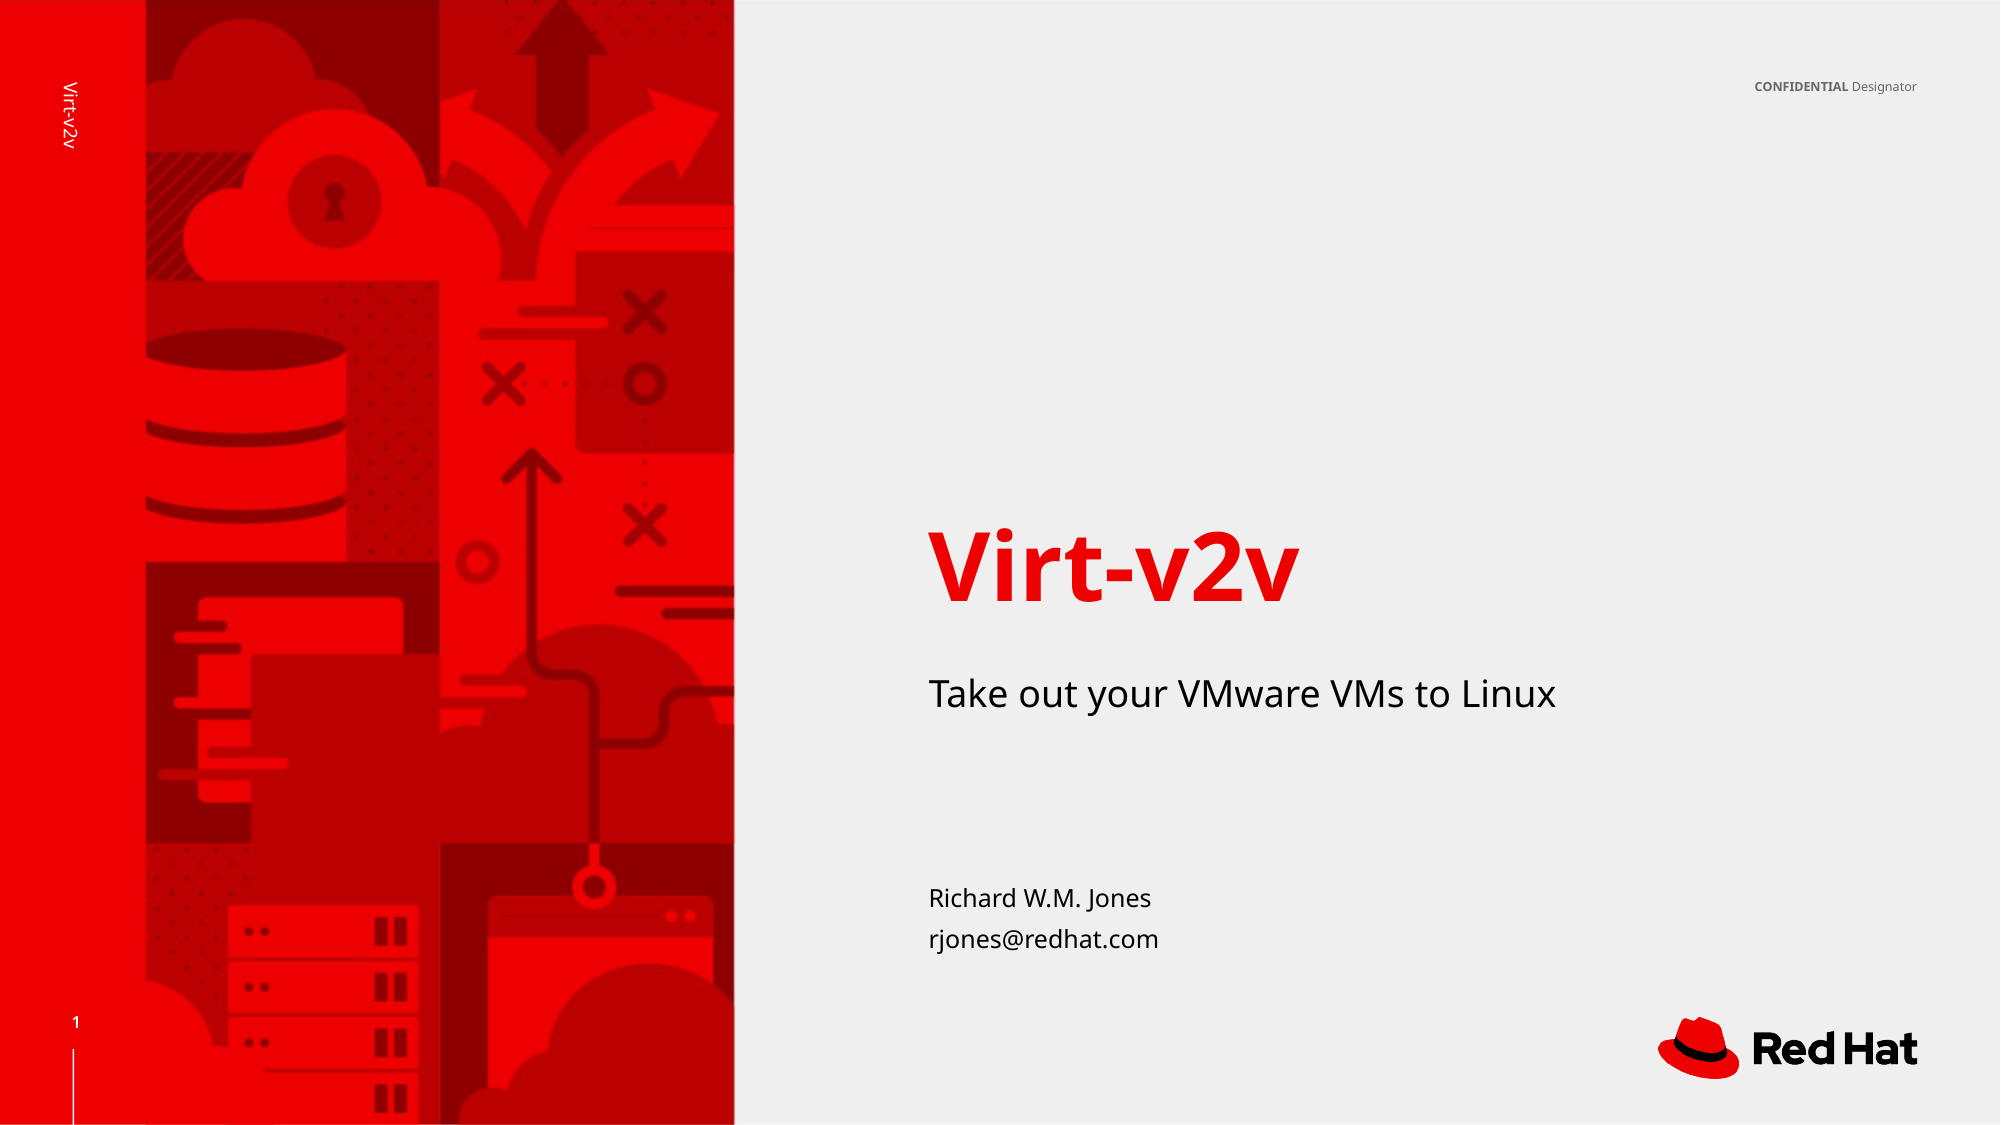

CONFIDENTIAL Designator
Virt-v2v
# Virt-v2v
Take out your VMware VMs to Linux
Richard W.M. Jones
rjones@redhat.com
1